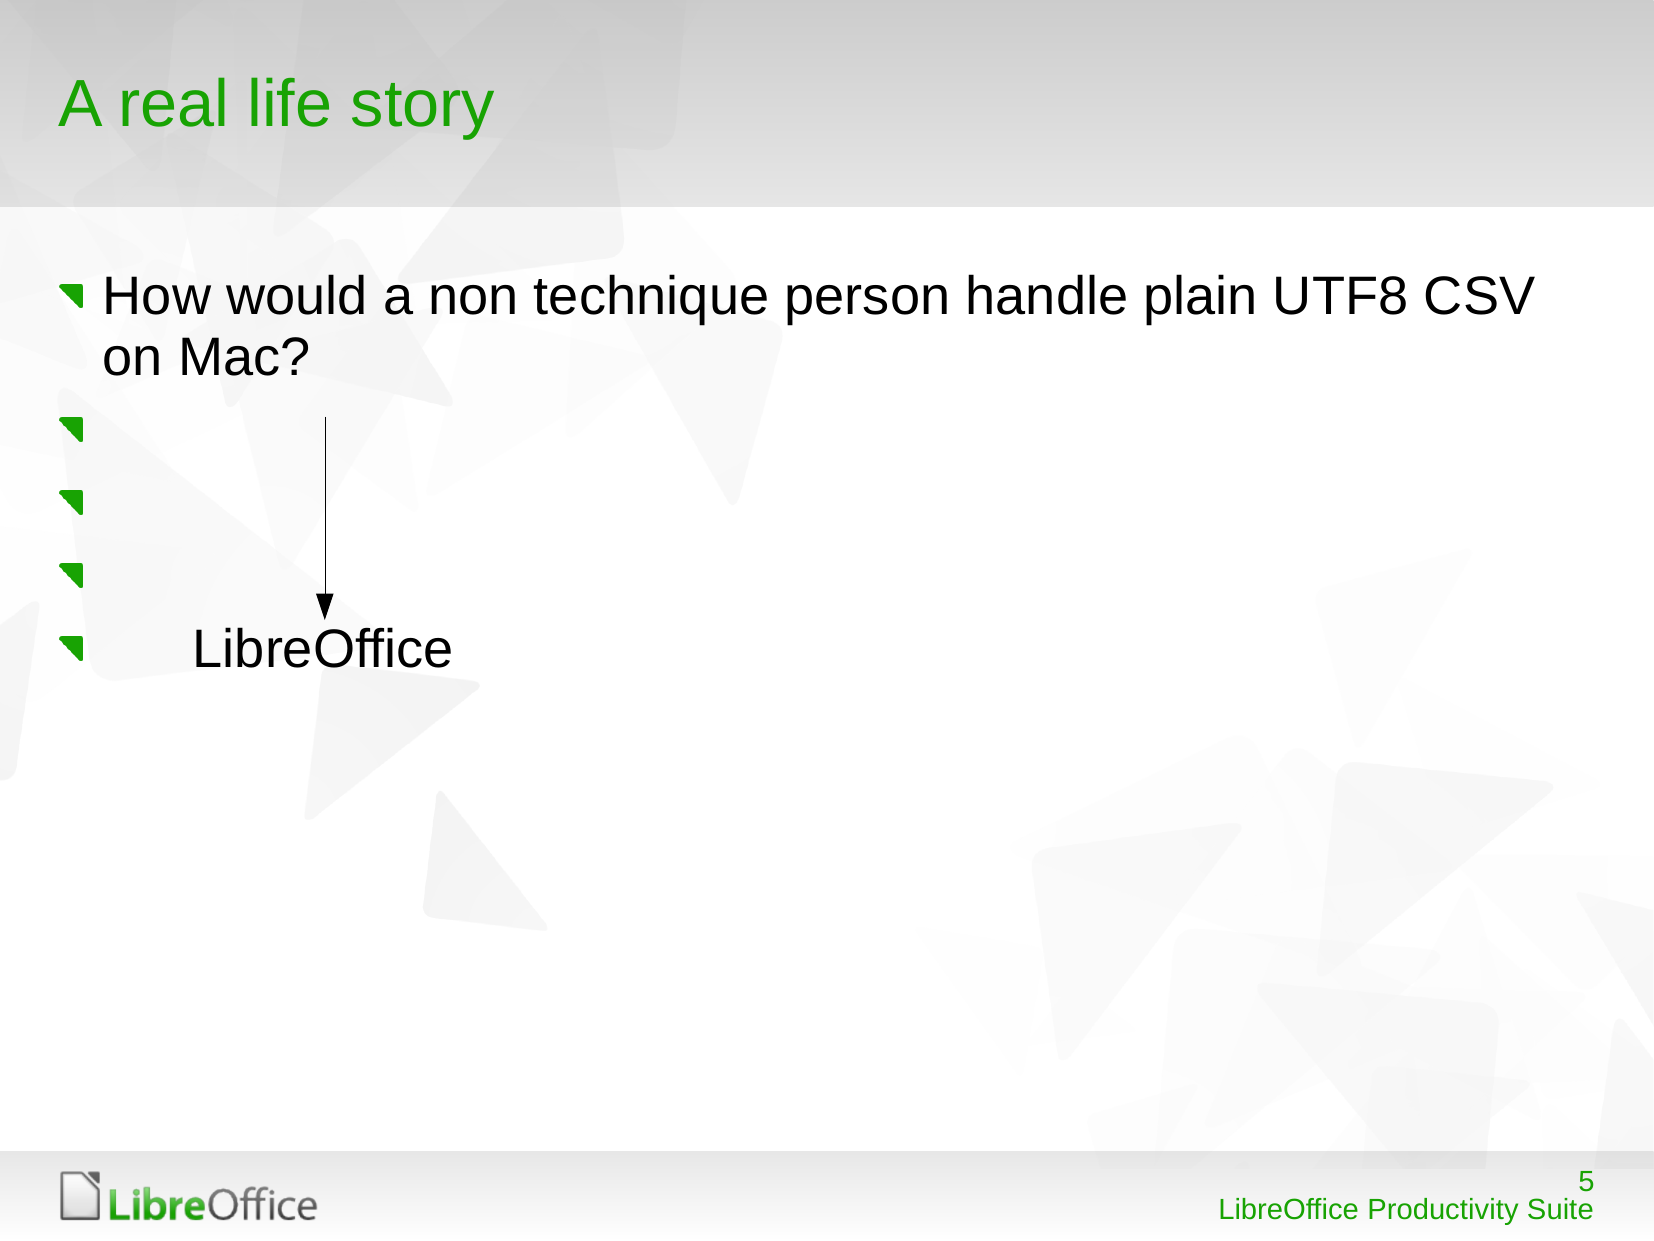

# A real life story
How would a non technique person handle plain UTF8 CSV on Mac?
 LibreOffice
5
LibreOffice Productivity Suite